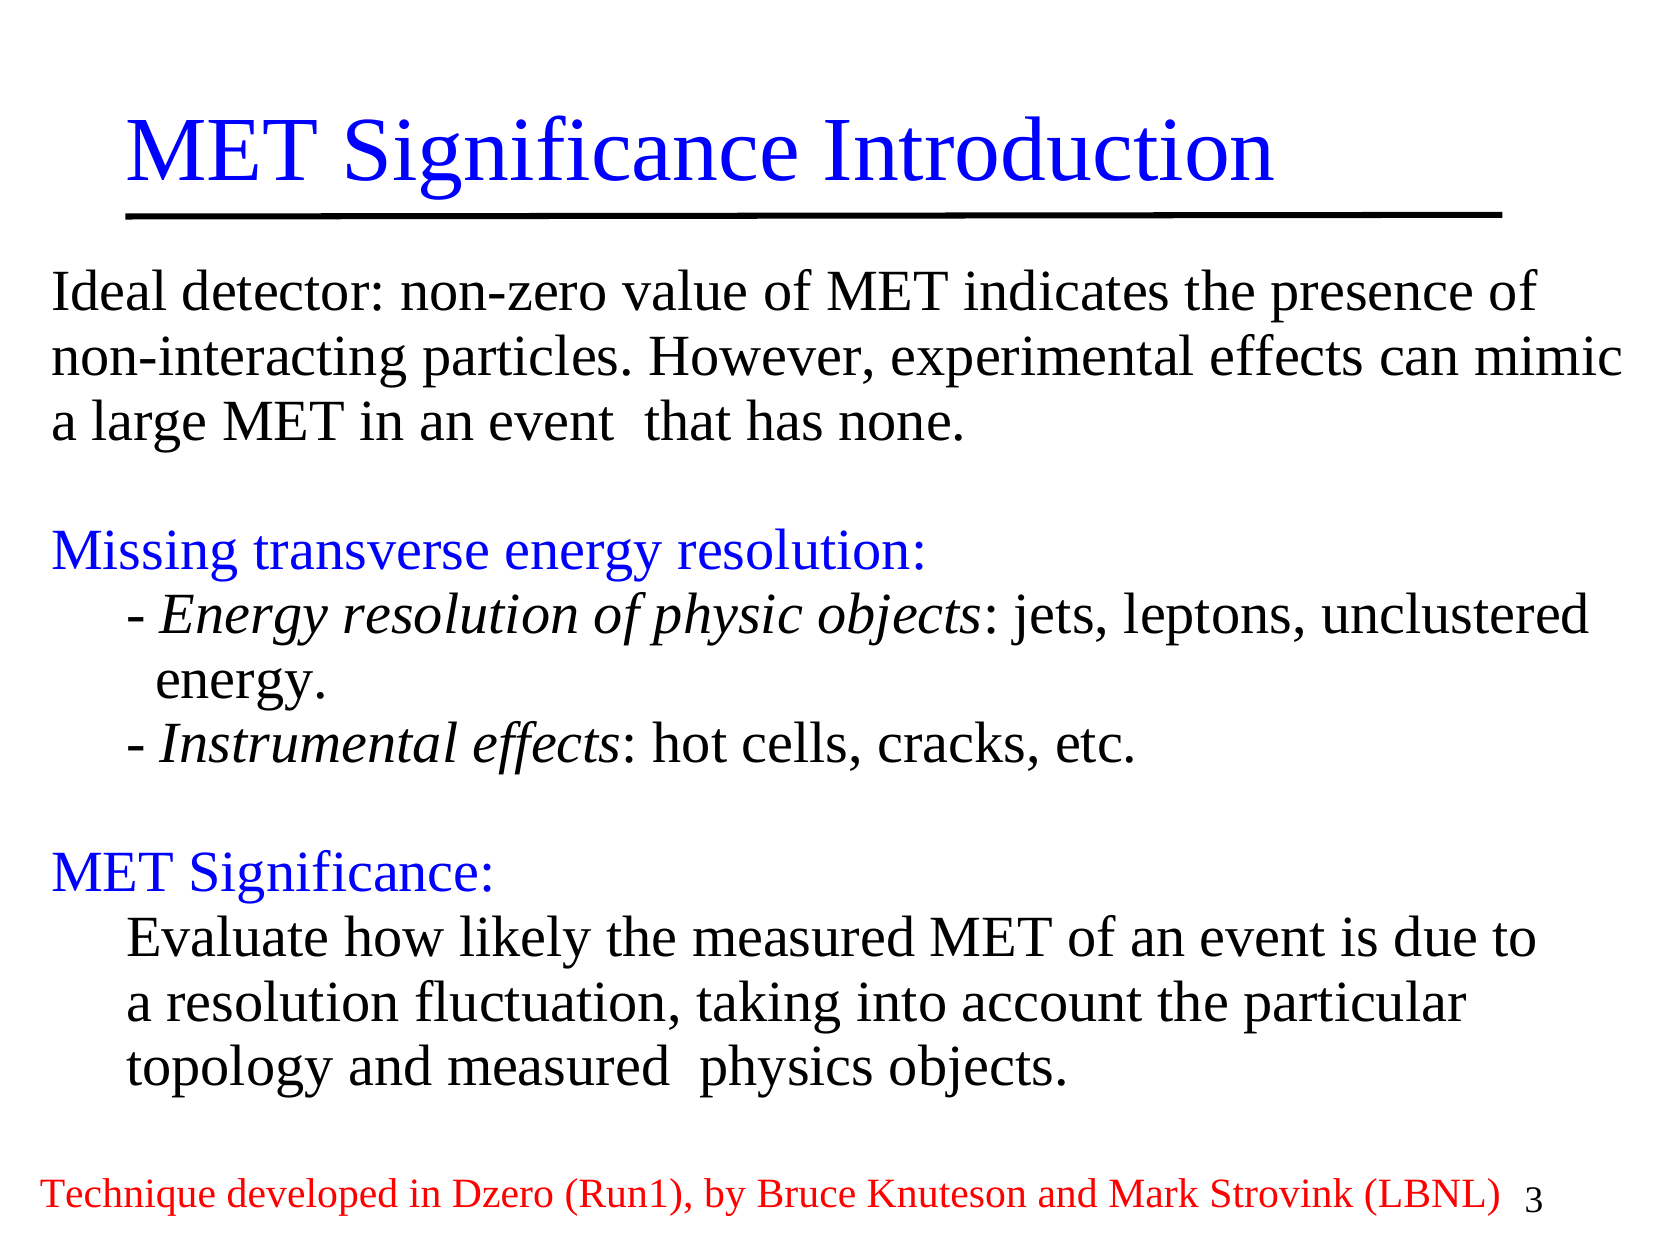

MET Significance Introduction
Ideal detector: non-zero value of MET indicates the presence of
non-interacting particles. However, experimental effects can mimic
a large MET in an event that has none.
Missing transverse energy resolution:
	- Energy resolution of physic objects: jets, leptons, unclustered
	 energy.
	- Instrumental effects: hot cells, cracks, etc.
MET Significance:
	Evaluate how likely the measured MET of an event is due to
	a resolution fluctuation, taking into account the particular
	topology and measured physics objects.
Technique developed in Dzero (Run1), by Bruce Knuteson and Mark Strovink (LBNL)